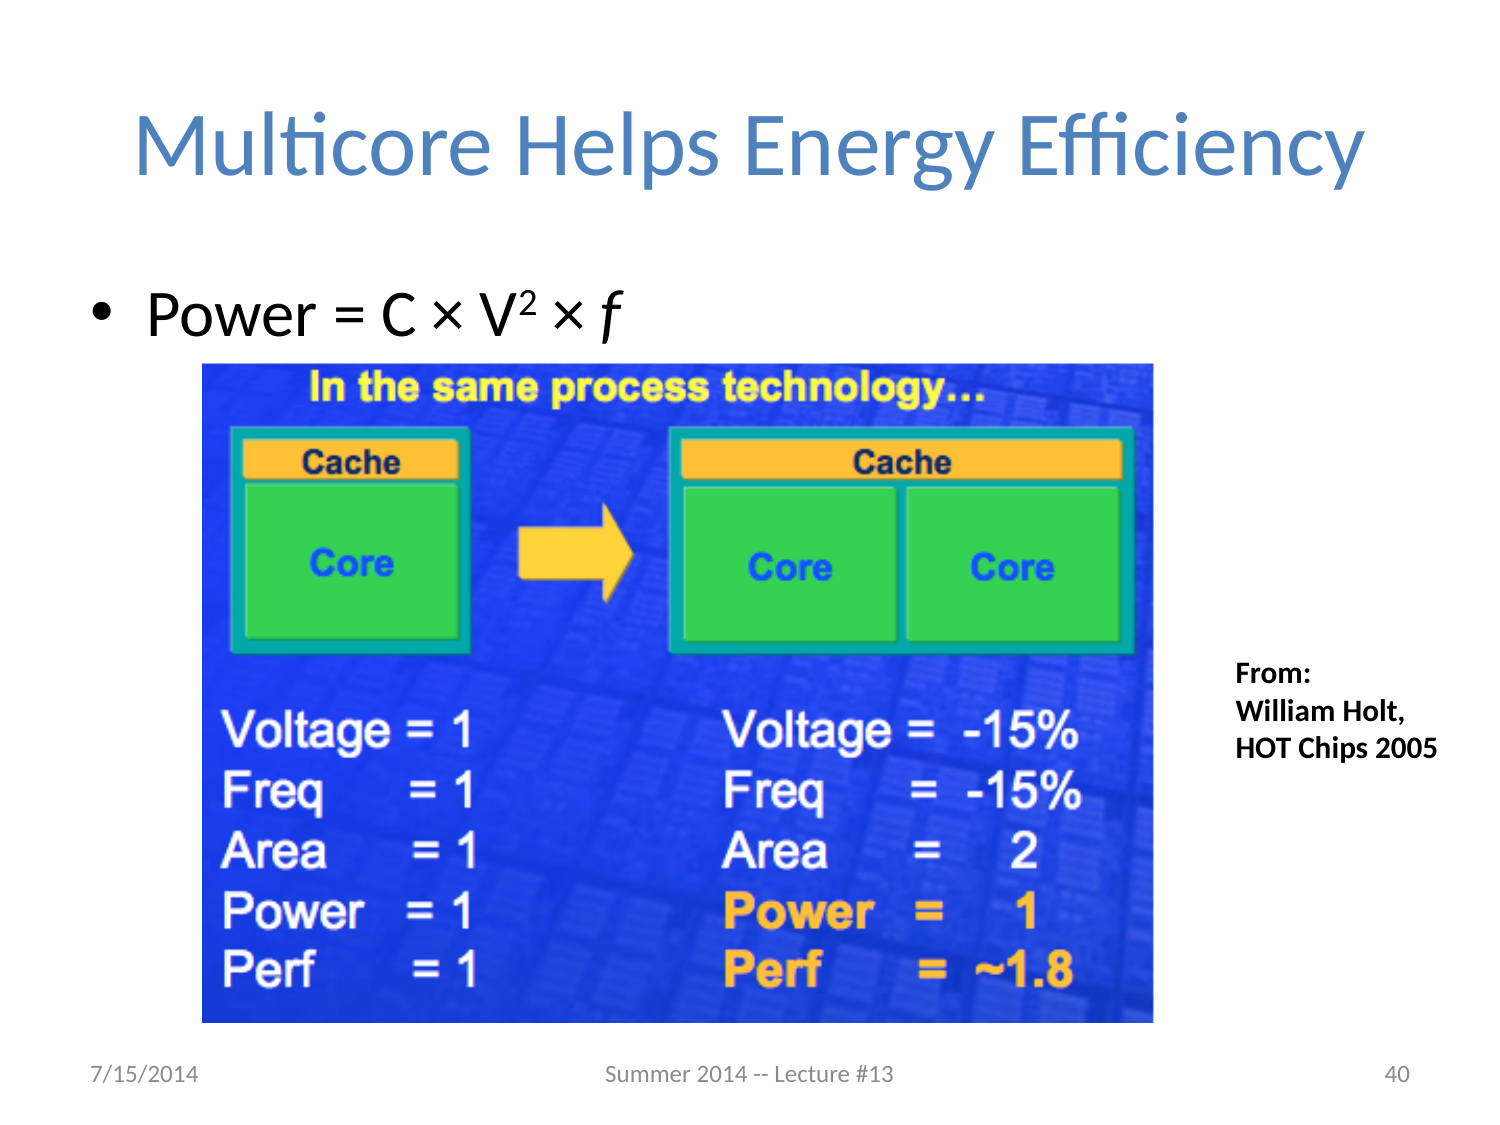

# Multicore Helps Energy Efficiency
Power = C × V2 × f
From:
William Holt,
HOT Chips 2005
7/15/2014
Summer 2014 -- Lecture #13